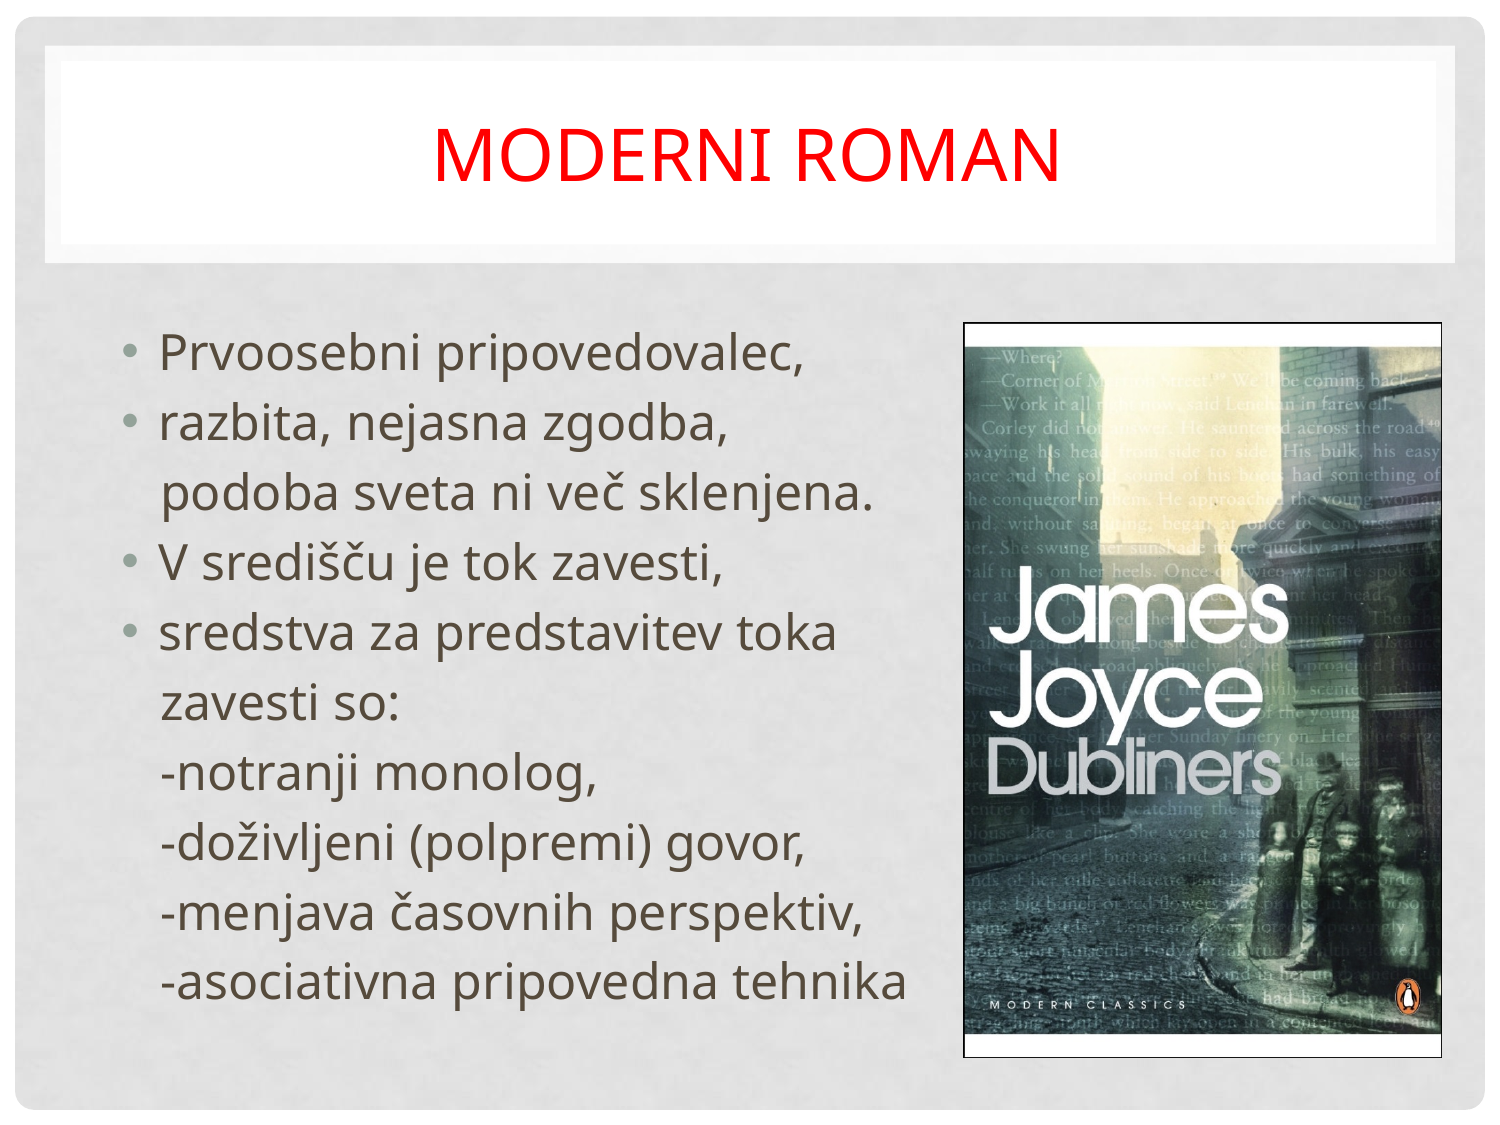

# MODERNI ROMAN
Prvoosebni pripovedovalec,
razbita, nejasna zgodba,
 podoba sveta ni več sklenjena.
V središču je tok zavesti,
sredstva za predstavitev toka
 zavesti so:
 -notranji monolog,
 -doživljeni (polpremi) govor,
 -menjava časovnih perspektiv,
 -asociativna pripovedna tehnika